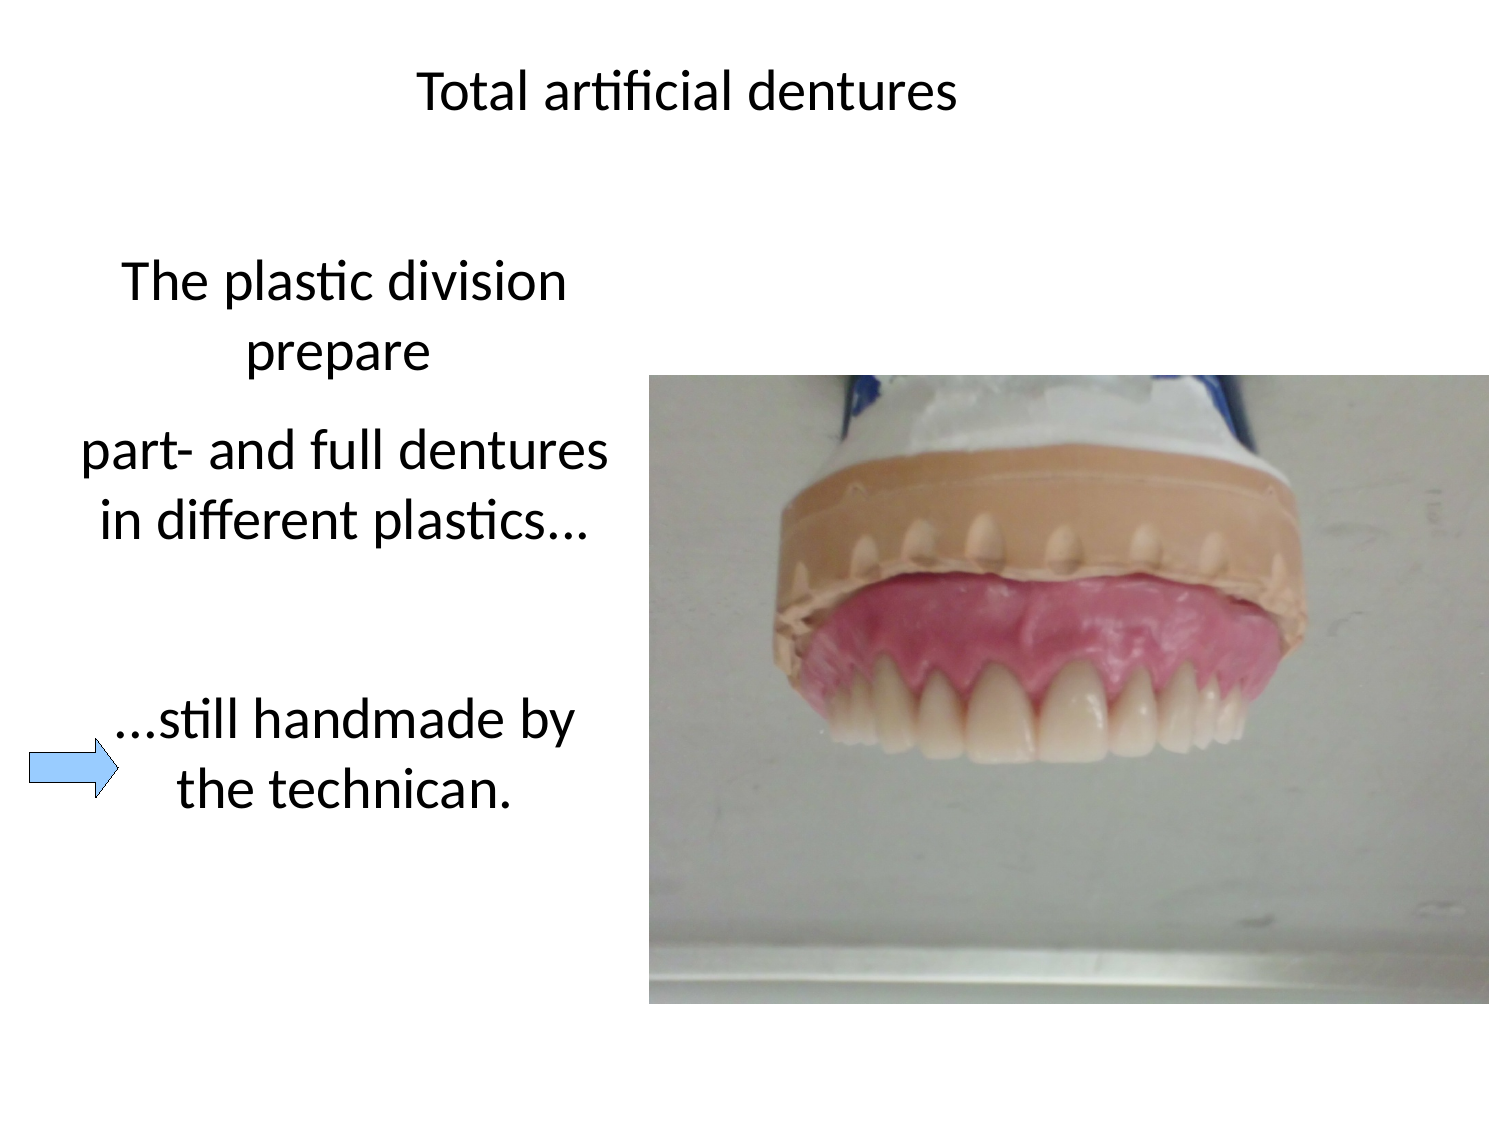

# Total artificial dentures
The plastic division prepare
part- and full dentures in different plastics...
...still handmade by the technican.